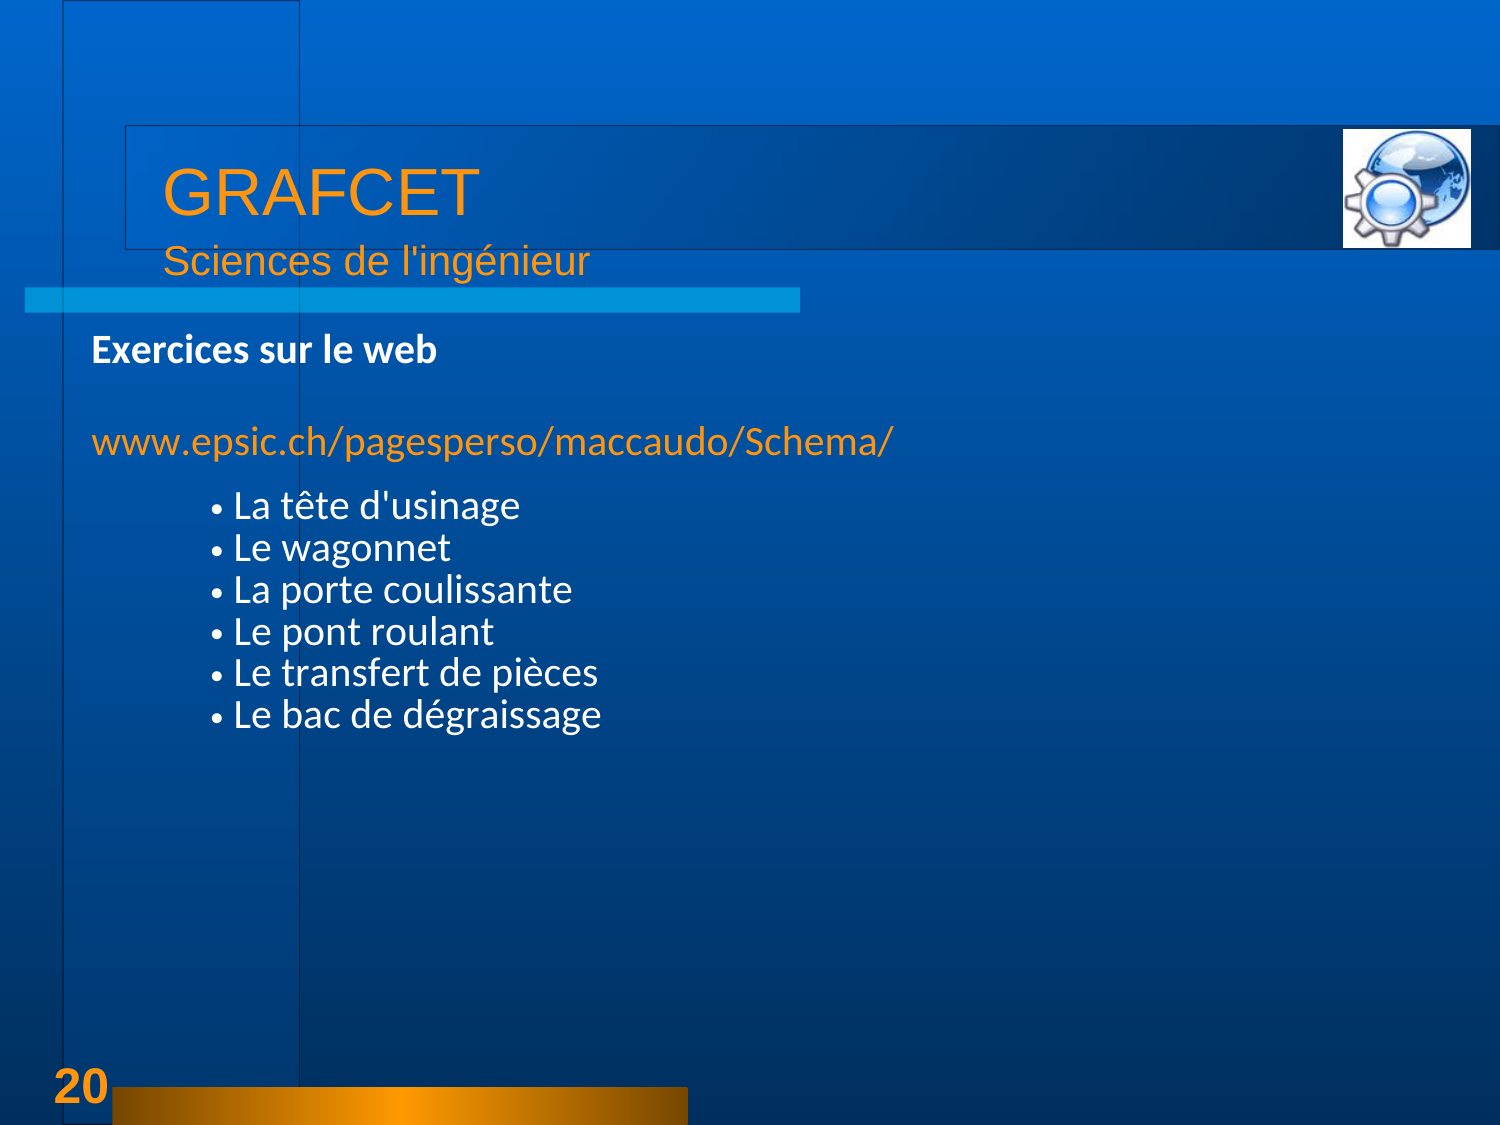

Exercices sur le web
www.epsic.ch/pagesperso/maccaudo/Schema/
 La tête d'usinage
 Le wagonnet
 La porte coulissante
 Le pont roulant
 Le transfert de pièces
 Le bac de dégraissage